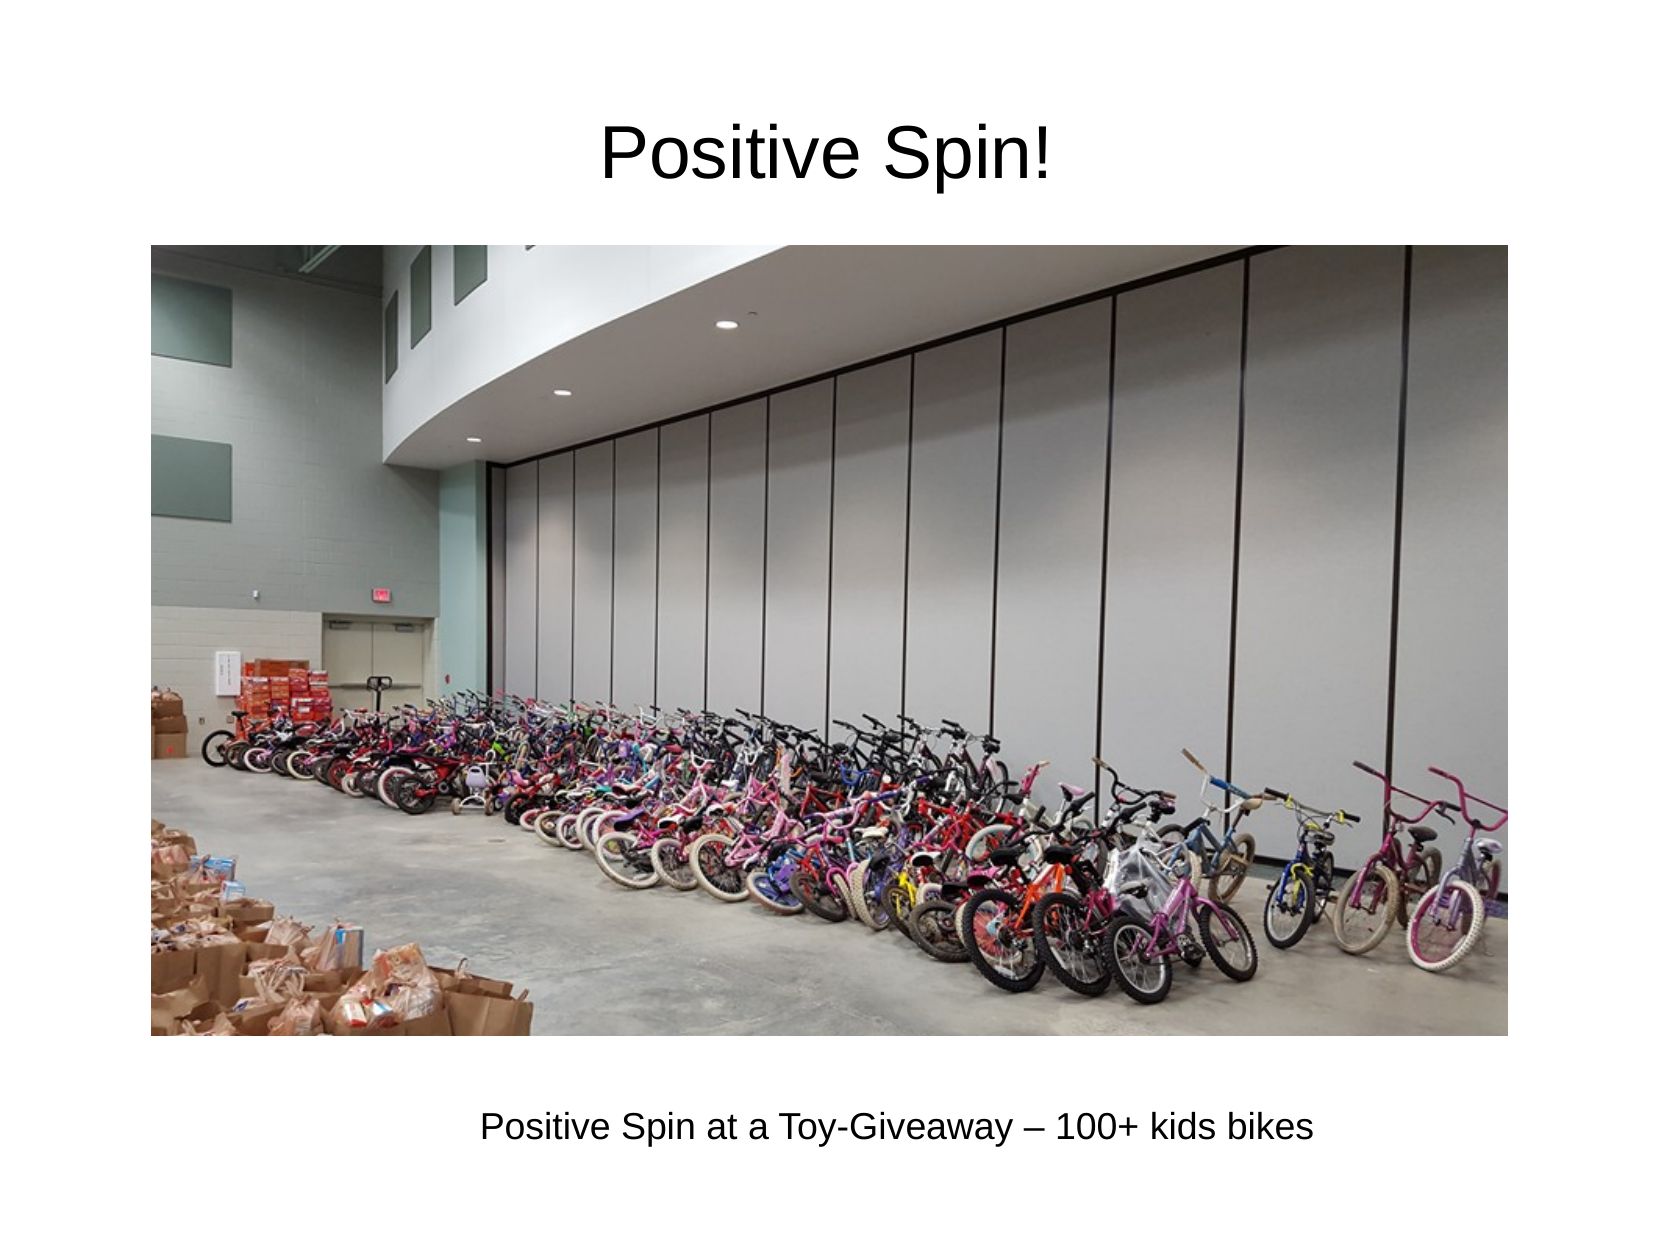

# Positive Spin!
Positive Spin at a Toy-Giveaway – 100+ kids bikes